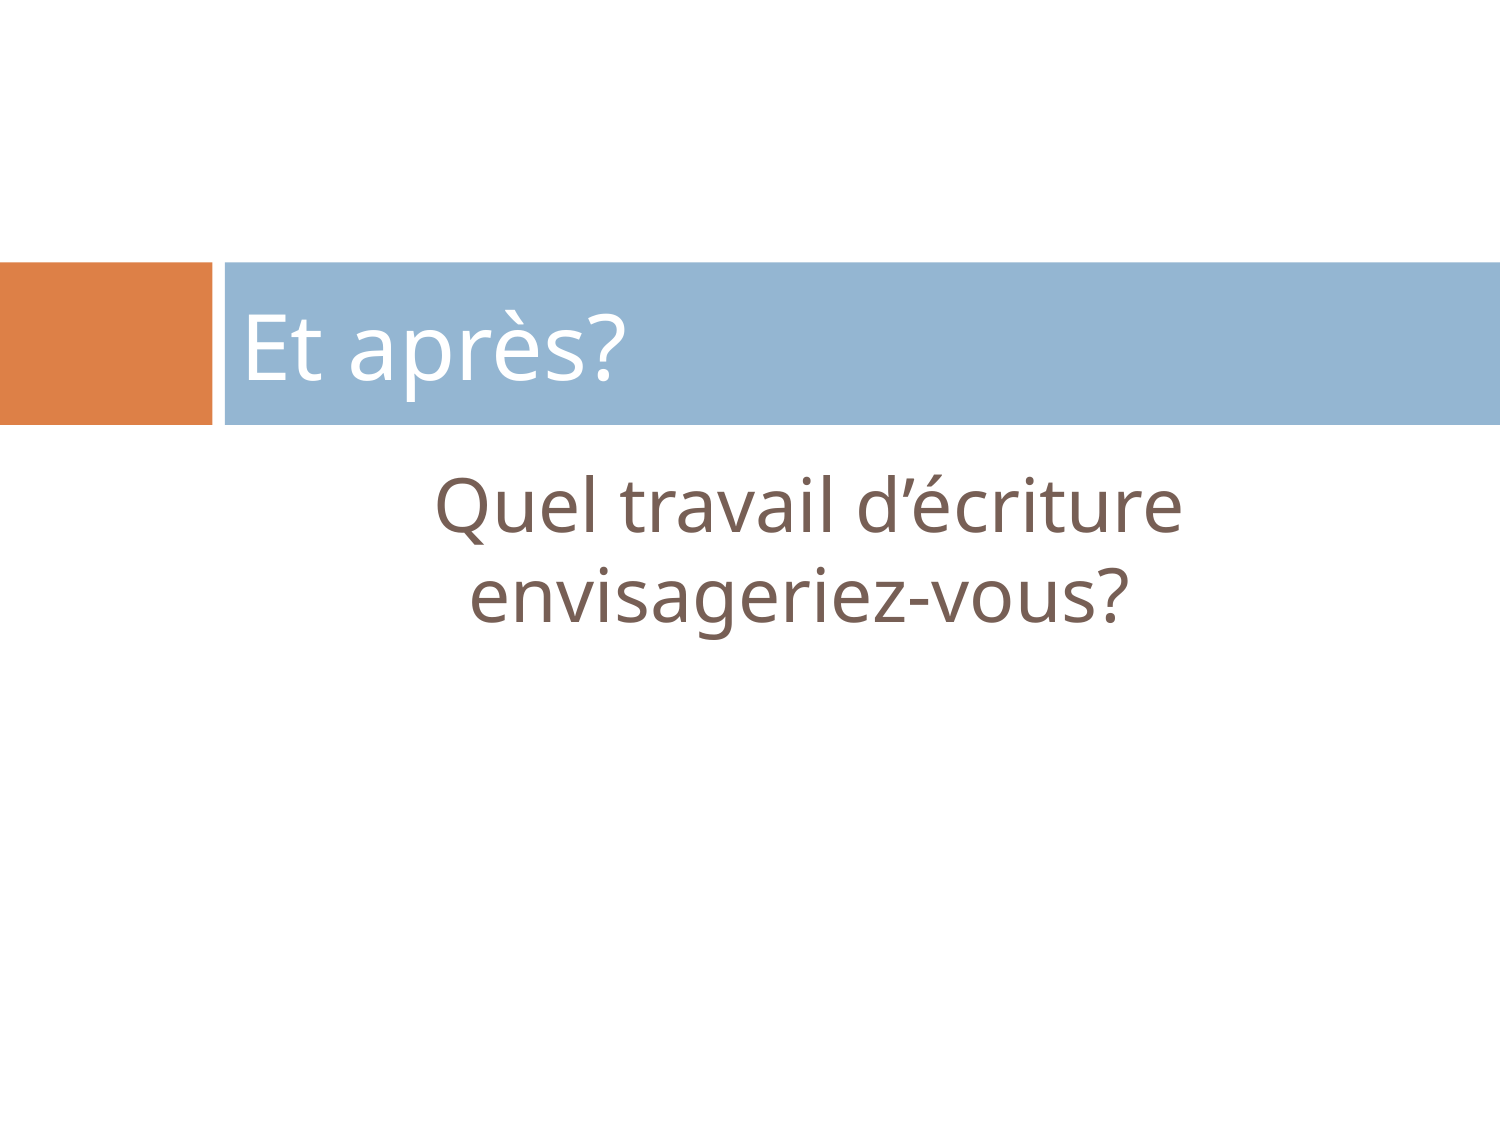

Et après?
# Quel travail d’écriture envisageriez-vous?